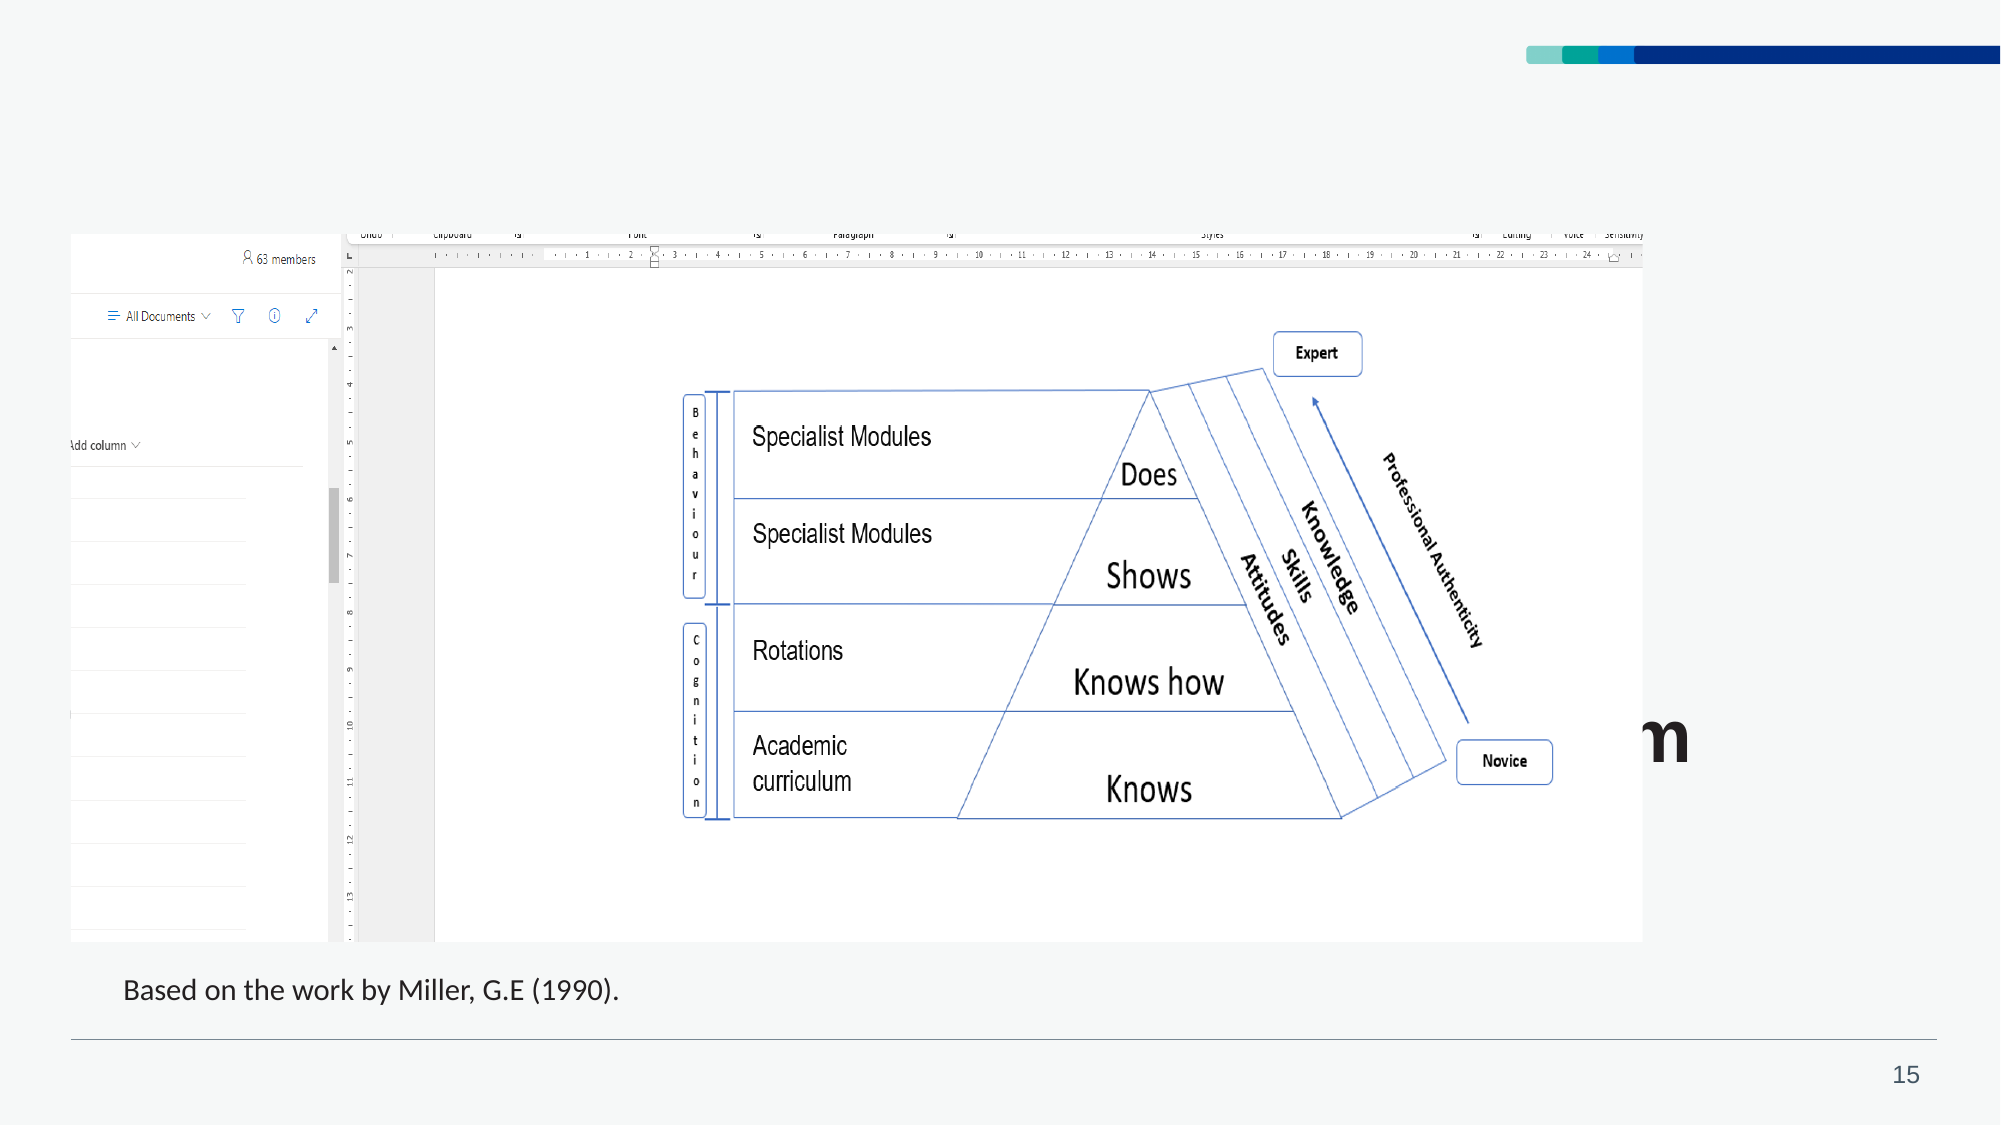

# The STP Learning Journey- “new” curriculum
Based on the work by Miller, G.E (1990).